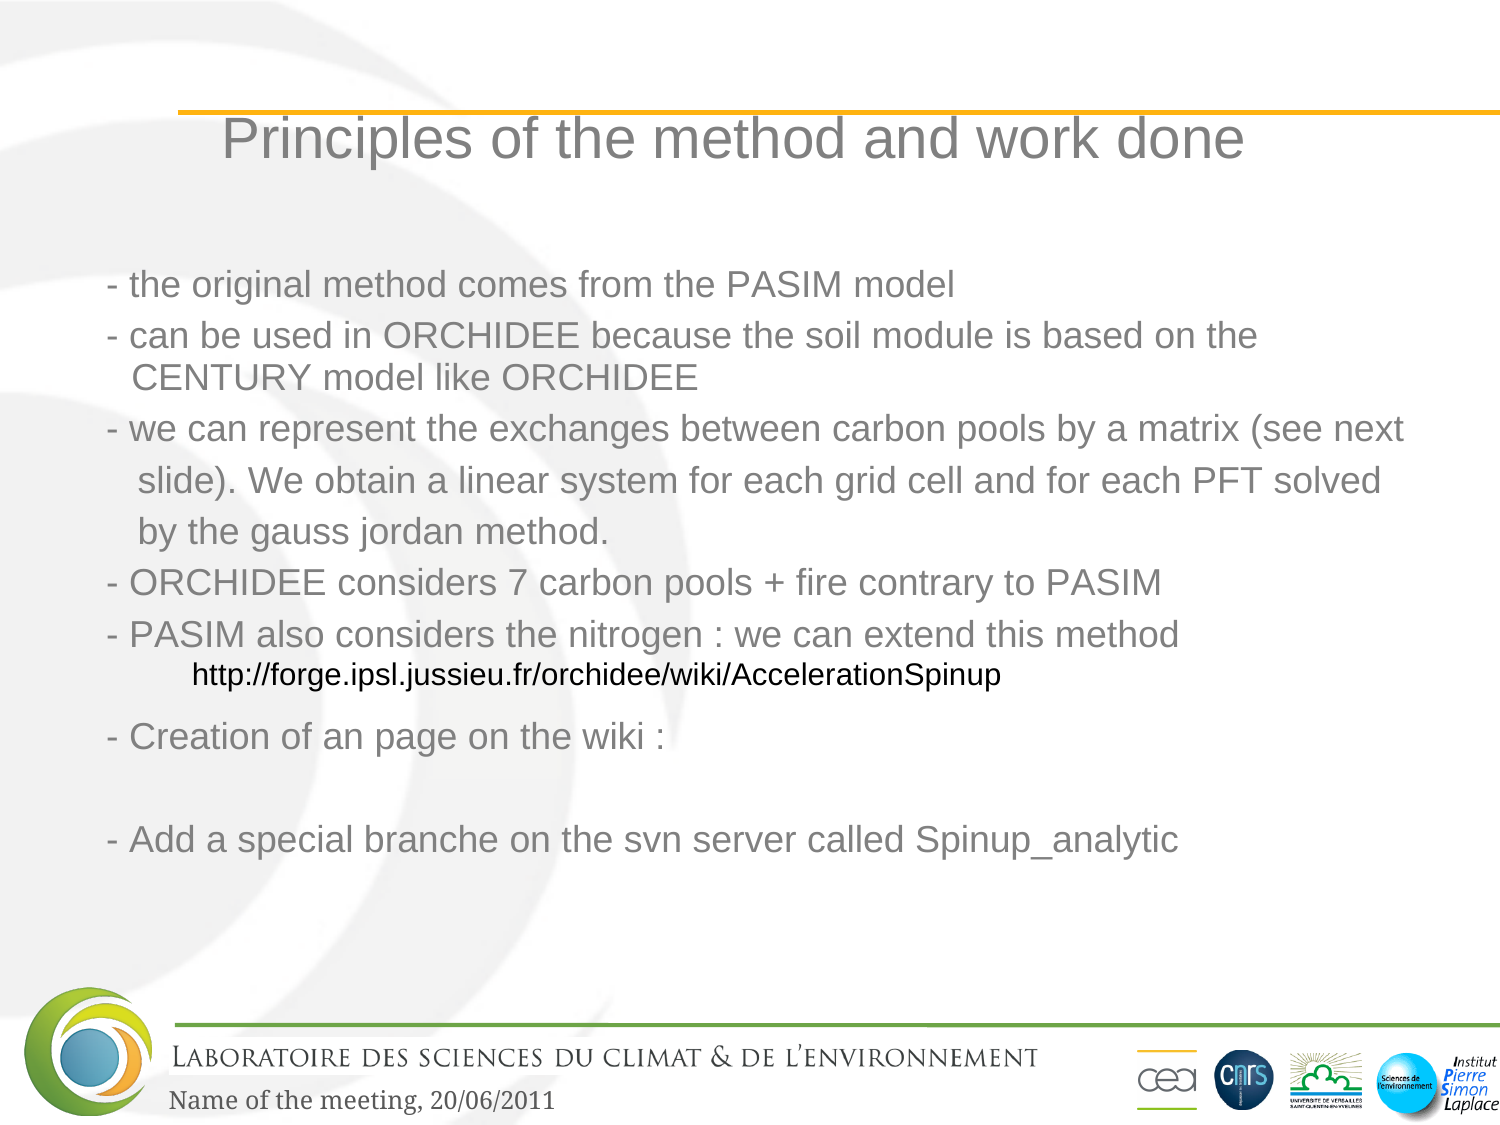

# Principles of the method and work done
- the original method comes from the PASIM model
- can be used in ORCHIDEE because the soil module is based on the CENTURY model like ORCHIDEE
- we can represent the exchanges between carbon pools by a matrix (see next
 slide). We obtain a linear system for each grid cell and for each PFT solved
 by the gauss jordan method.
- ORCHIDEE considers 7 carbon pools + fire contrary to PASIM
- PASIM also considers the nitrogen : we can extend this method
- Creation of an page on the wiki :
- Add a special branche on the svn server called Spinup_analytic
http://forge.ipsl.jussieu.fr/orchidee/wiki/AccelerationSpinup